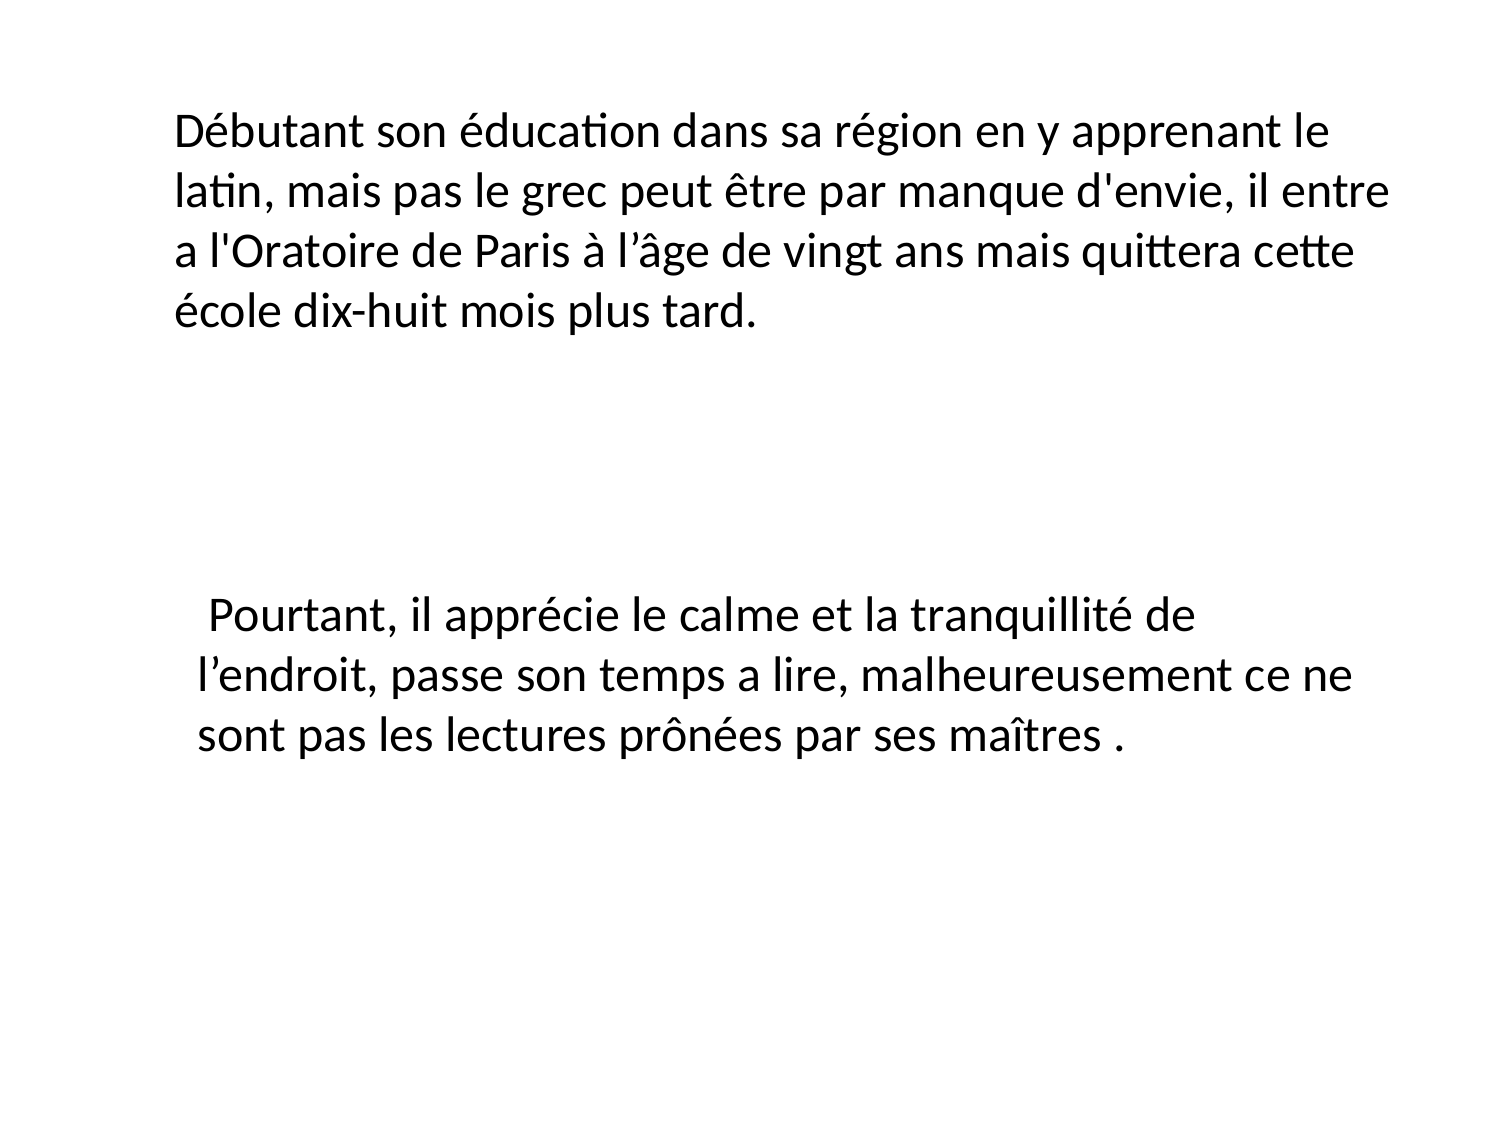

Débutant son éducation dans sa région en y apprenant le latin, mais pas le grec peut être par manque d'envie, il entre a l'Oratoire de Paris à l’âge de vingt ans mais quittera cette école dix-huit mois plus tard.
 Pourtant, il apprécie le calme et la tranquillité de l’endroit, passe son temps a lire, malheureusement ce ne sont pas les lectures prônées par ses maîtres .